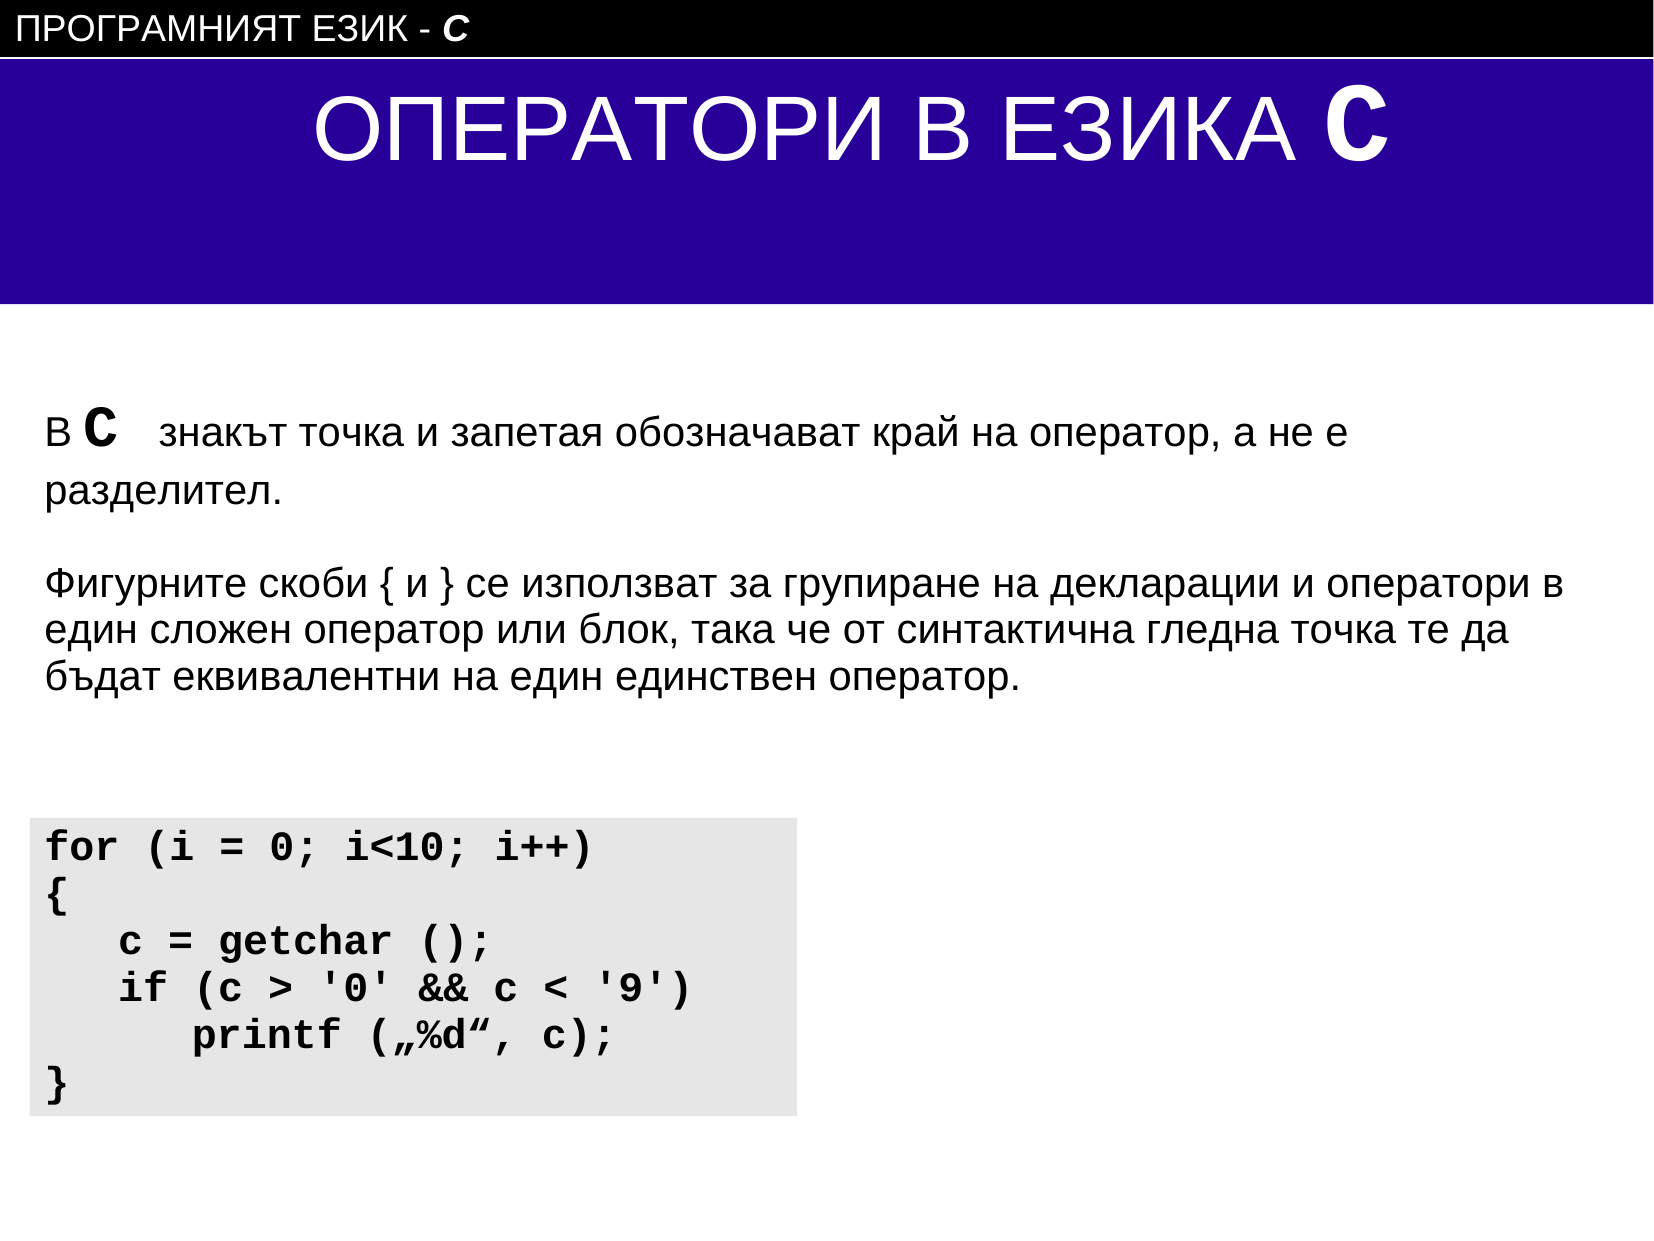

ПРОГРАМНИЯT ЕЗИК - С
			 ОПЕРАТОРИ В ЕЗИКА С
В C знакът точка и запетая обозначават край на оператор, а не е разделител.
Фигурните скоби { и } се използват за групиране на декларации и оператори в един сложен оператор или блок, така че от синтактична гледна точка те да бъдат еквивалентни на един единствен оператор.
for (i = 0; i<10; i++)
{
	c = getchar ();
	if (c > '0' && c < '9')
		printf („%d“, c);
}